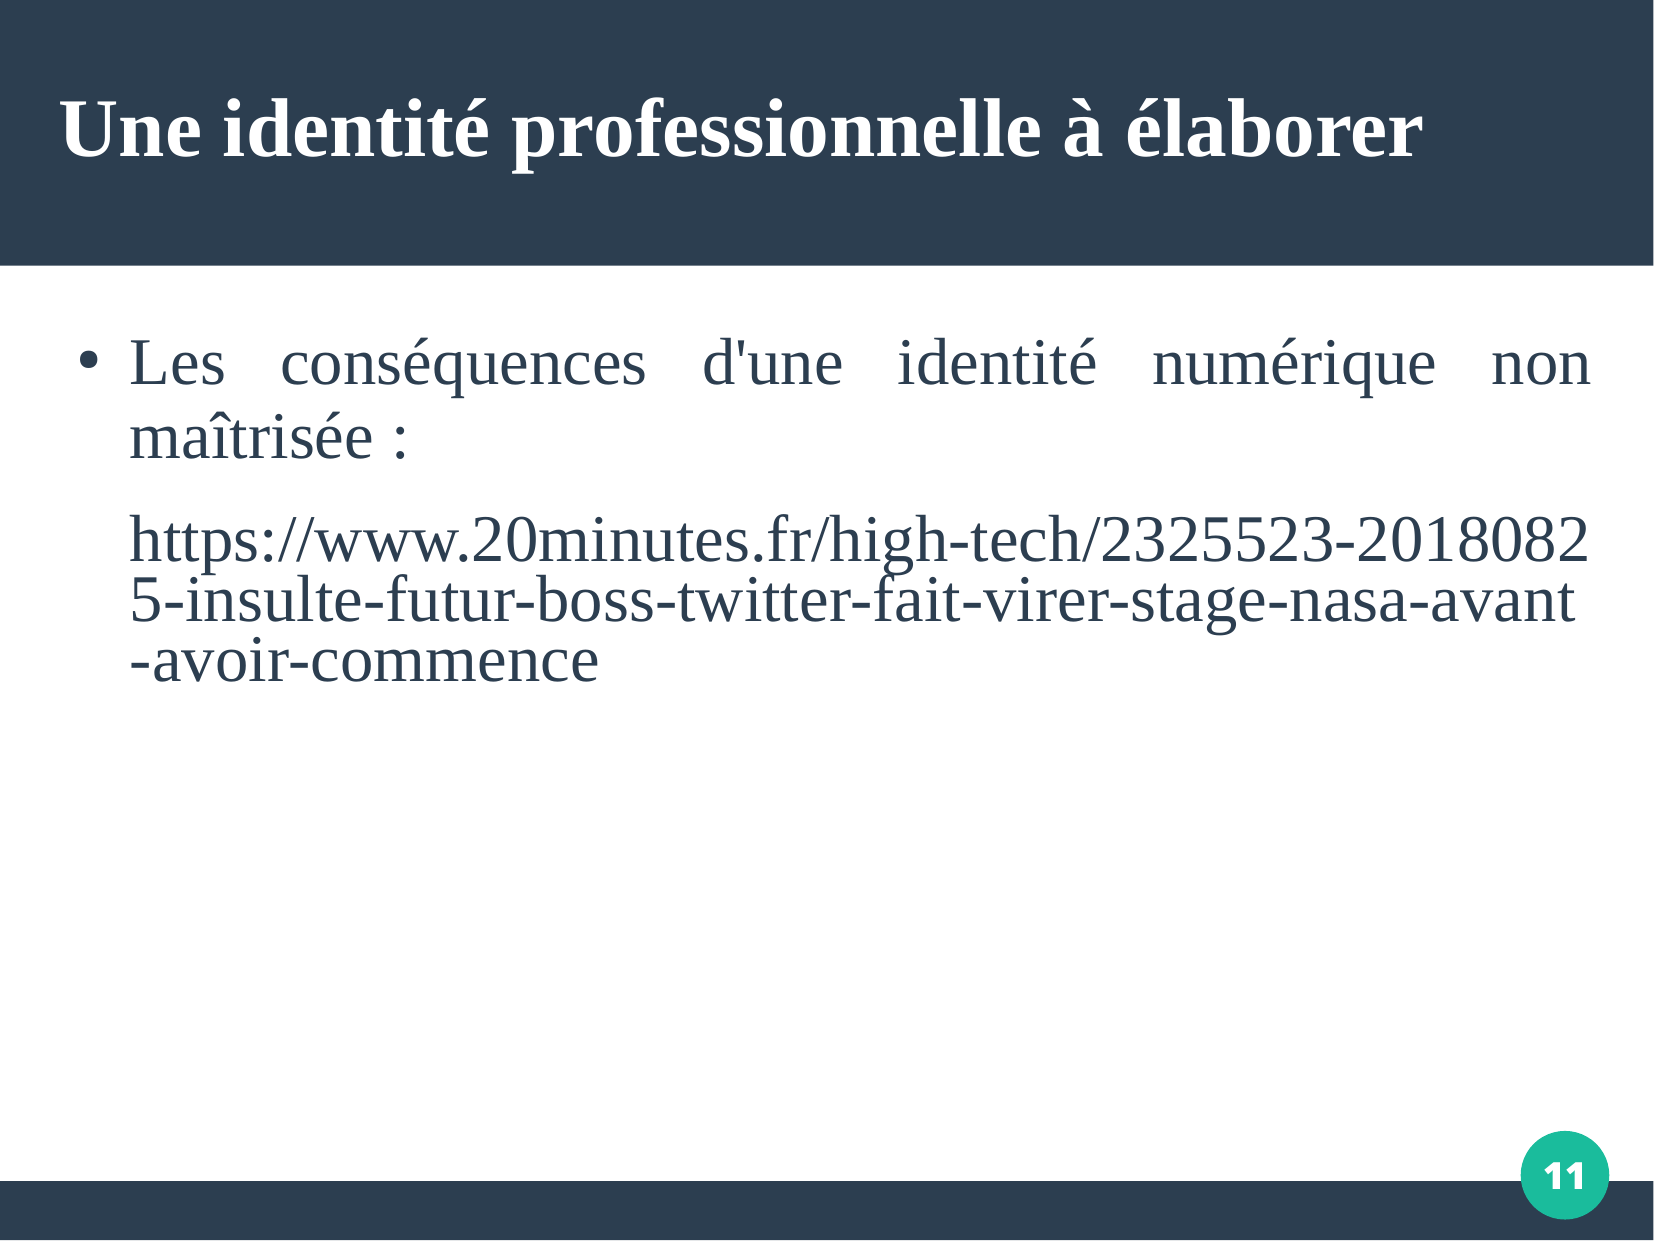

# Une identité professionnelle à élaborer
Les conséquences d'une identité numérique non maîtrisée :
https://www.20minutes.fr/high-tech/2325523-20180825-insulte-futur-boss-twitter-fait-virer-stage-nasa-avant-avoir-commence
11